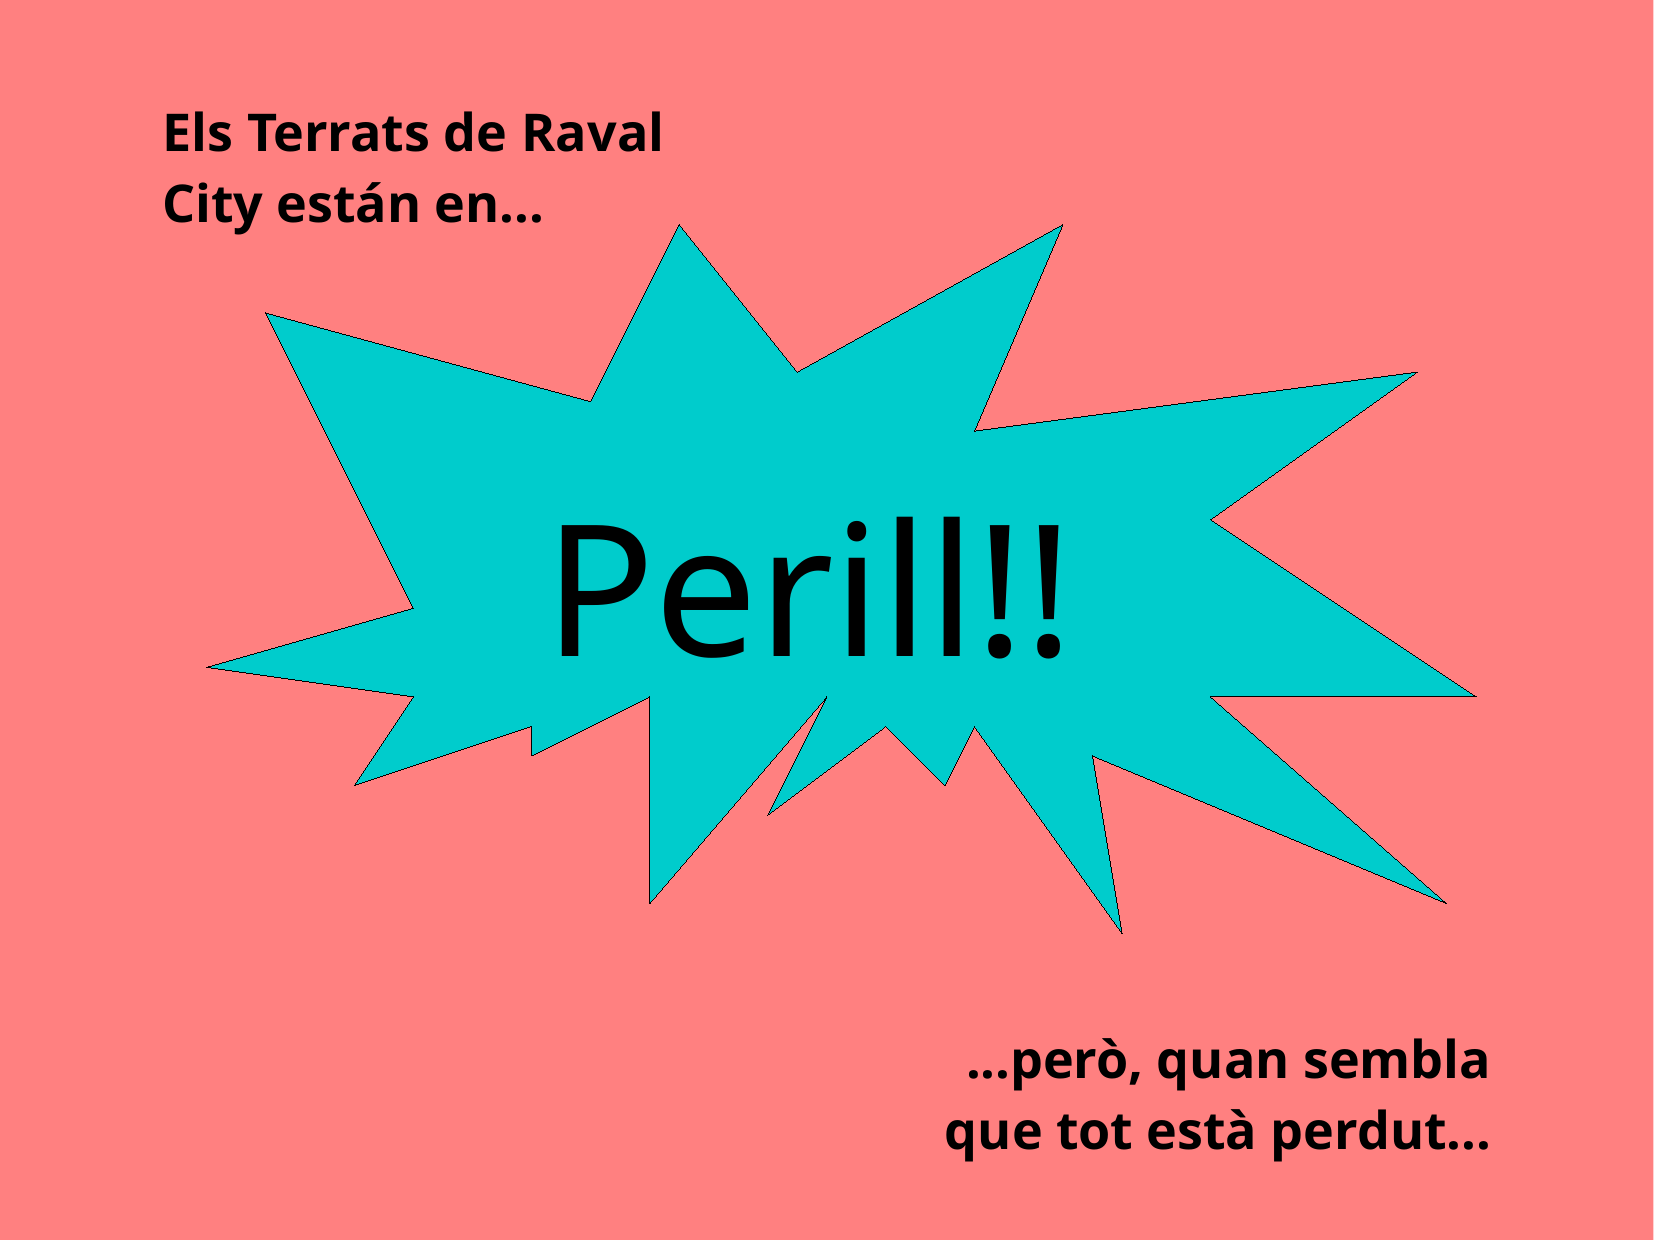

Els Terrats de Raval City están en...
# Perill!!
...però, quan sembla que tot està perdut...